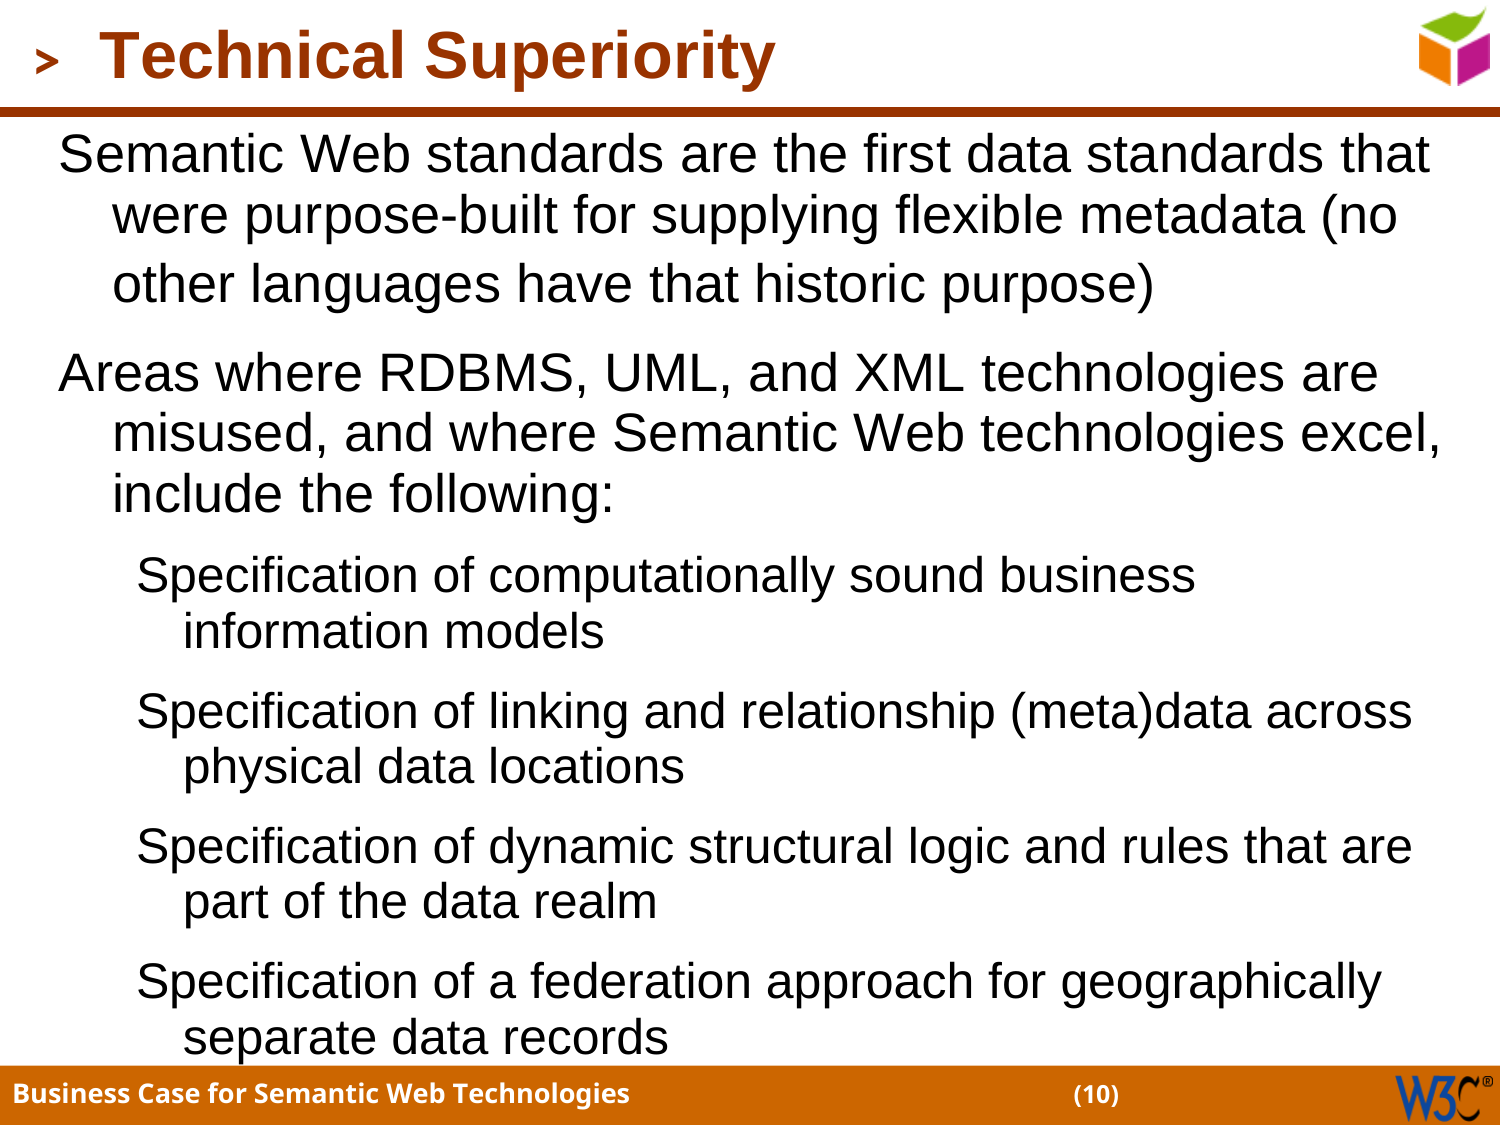

# Technical Superiority
Semantic Web standards are the first data standards that were purpose-built for supplying flexible metadata (no other languages have that historic purpose)‏
Areas where RDBMS, UML, and XML technologies are misused, and where Semantic Web technologies excel, include the following:
Specification of computationally sound business information models
Specification of linking and relationship (meta)data across physical data locations
Specification of dynamic structural logic and rules that are part of the data realm
Specification of a federation approach for geographically separate data records